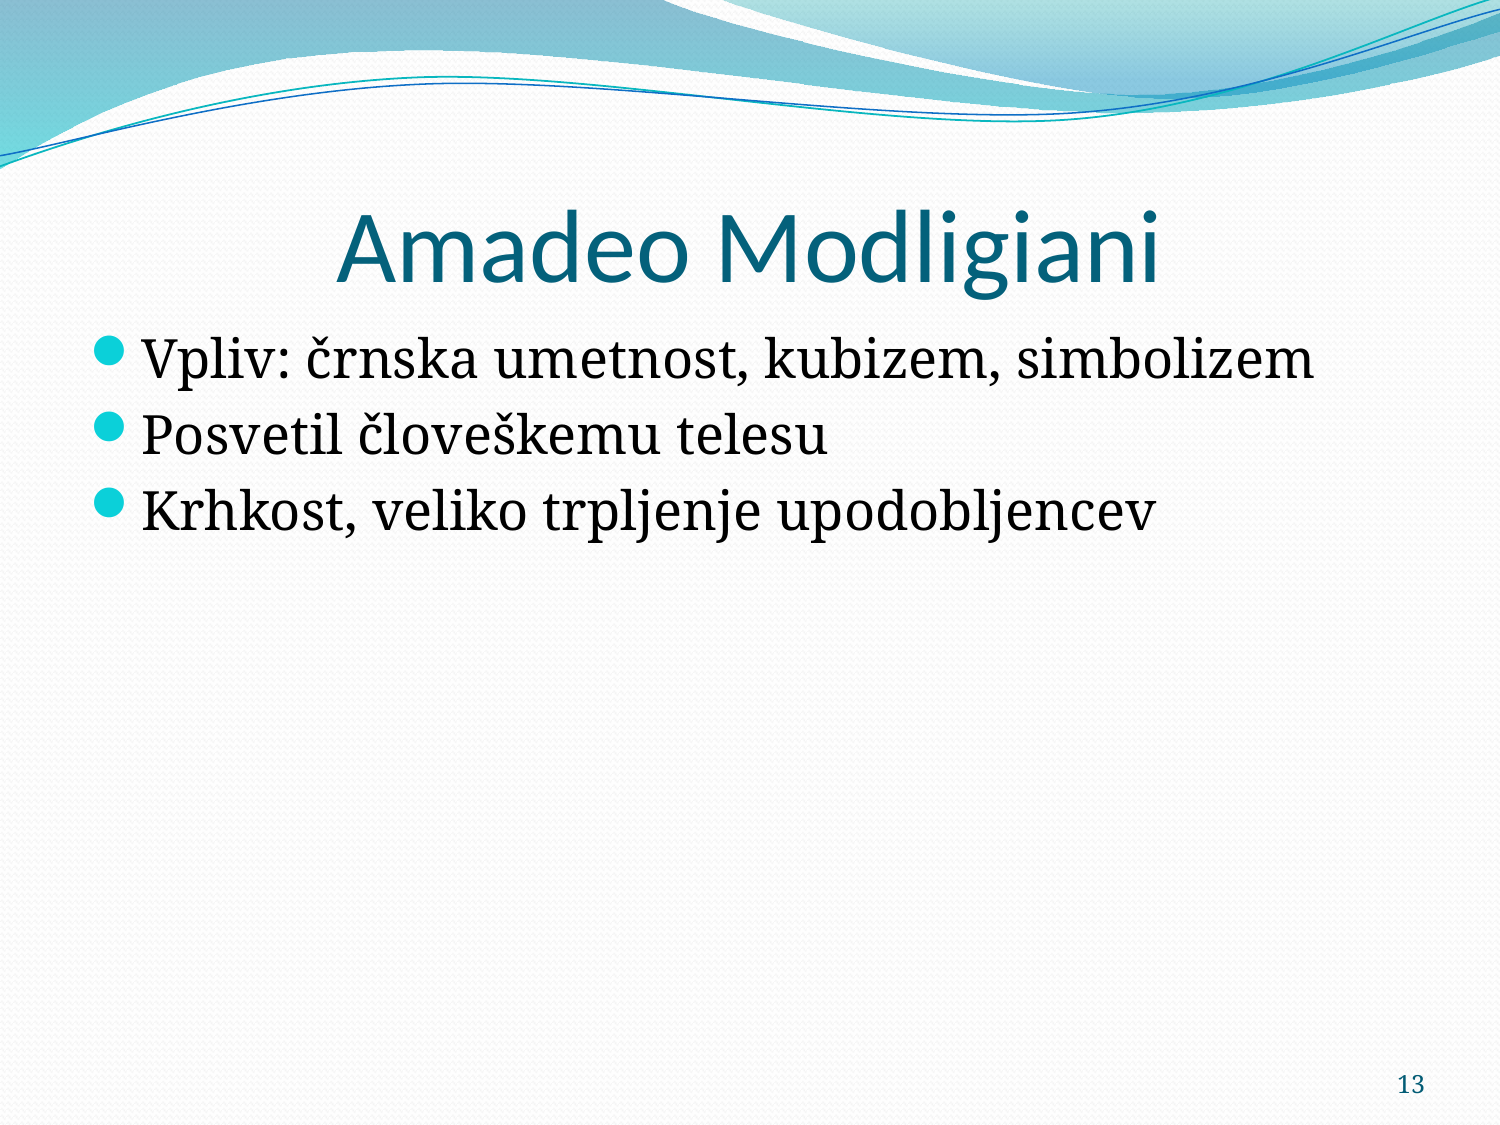

# Amadeo Modligiani
Vpliv: črnska umetnost, kubizem, simbolizem
Posvetil človeškemu telesu
Krhkost, veliko trpljenje upodobljencev